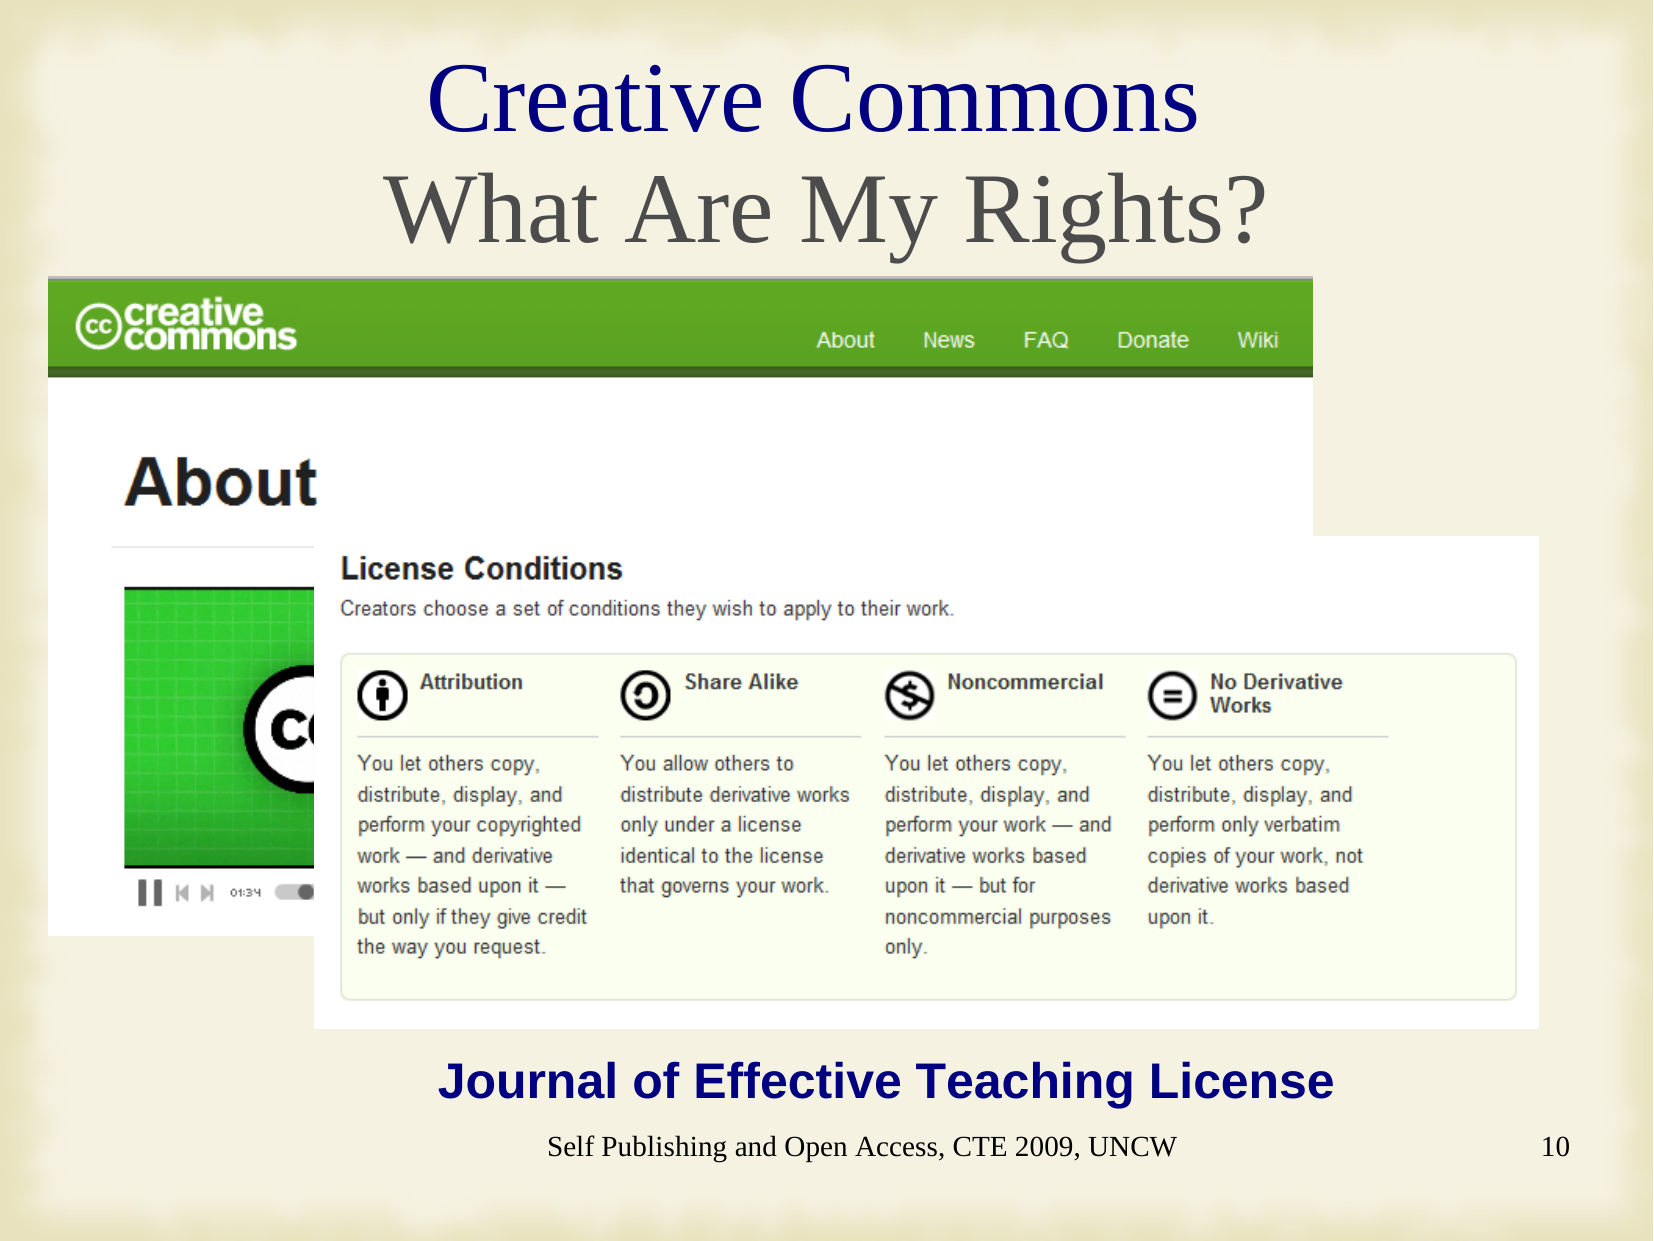

# Creative Commons What Are My Rights?
Journal of Effective Teaching License
Self Publishing and Open Access, CTE 2009, UNCW
10